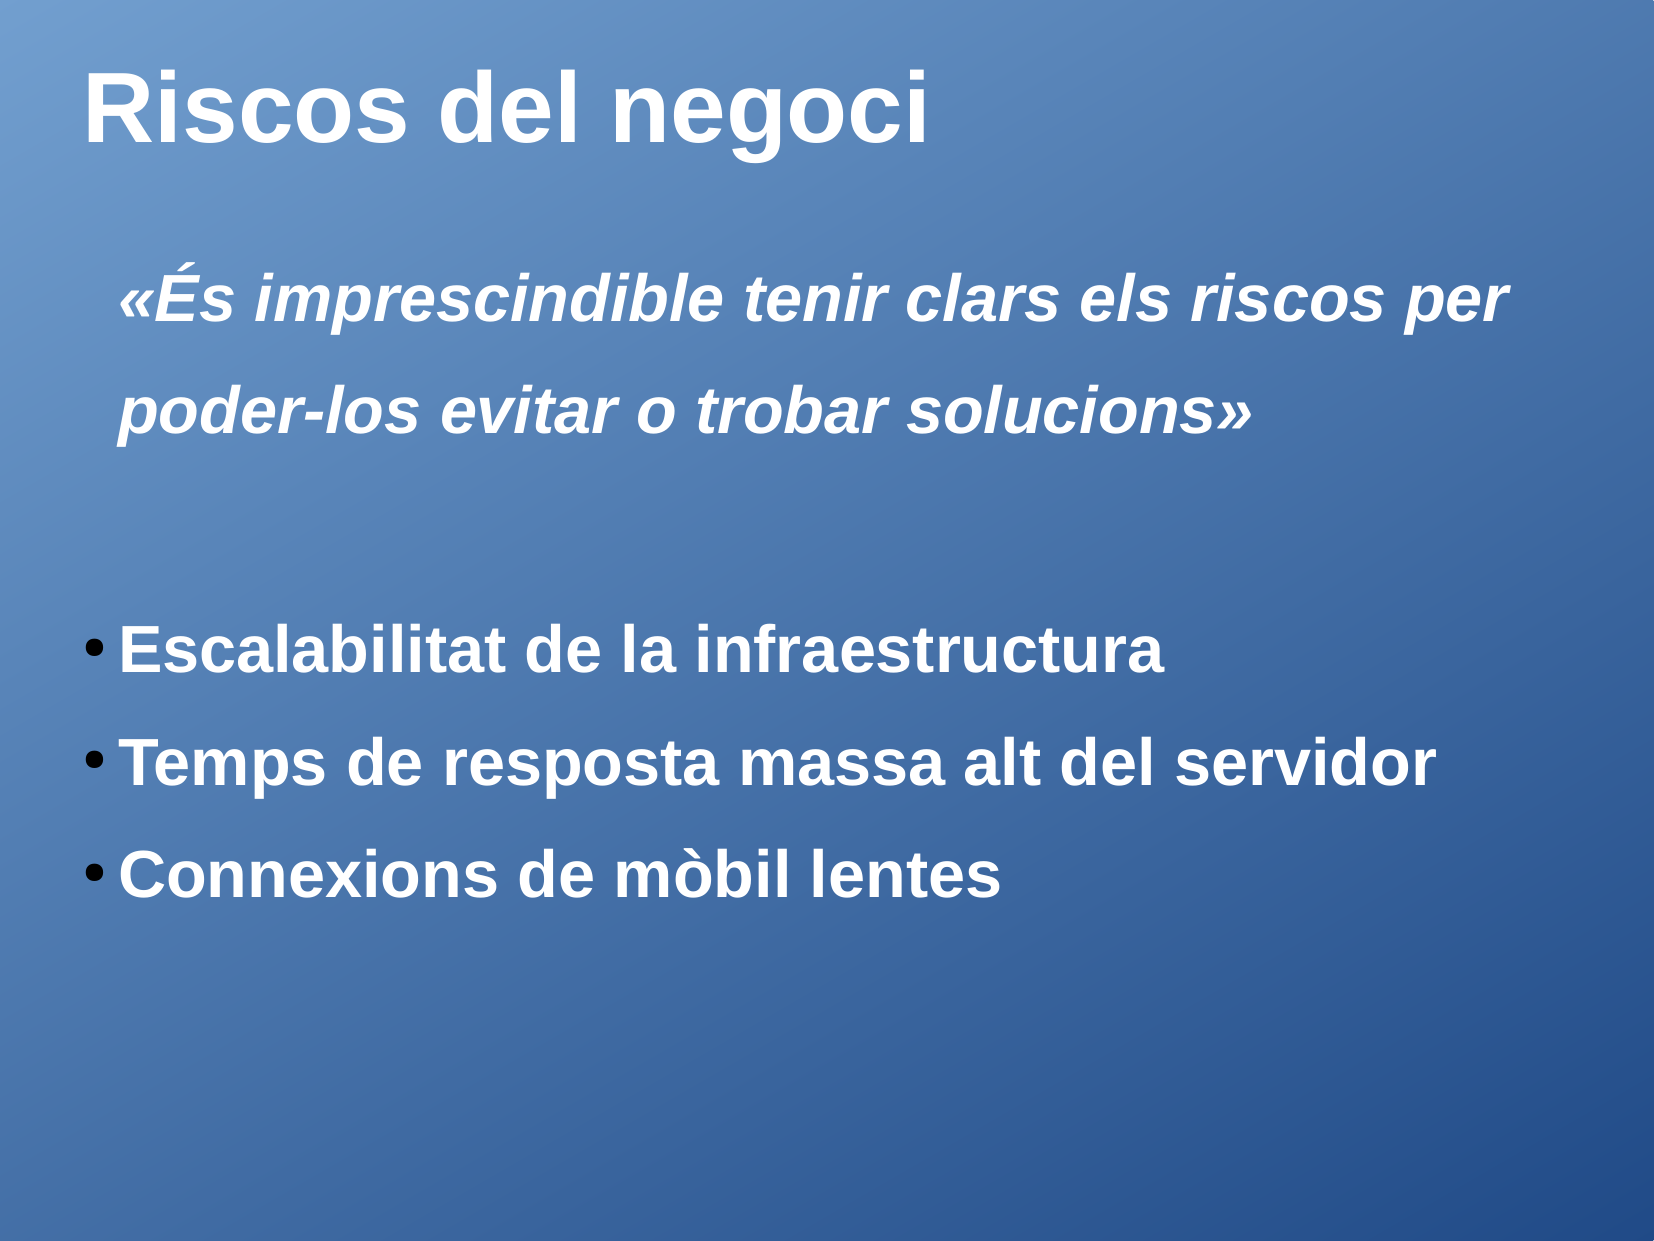

# Riscos del negoci
«És imprescindible tenir clars els riscos per poder-los evitar o trobar solucions»
Escalabilitat de la infraestructura
Temps de resposta massa alt del servidor
Connexions de mòbil lentes